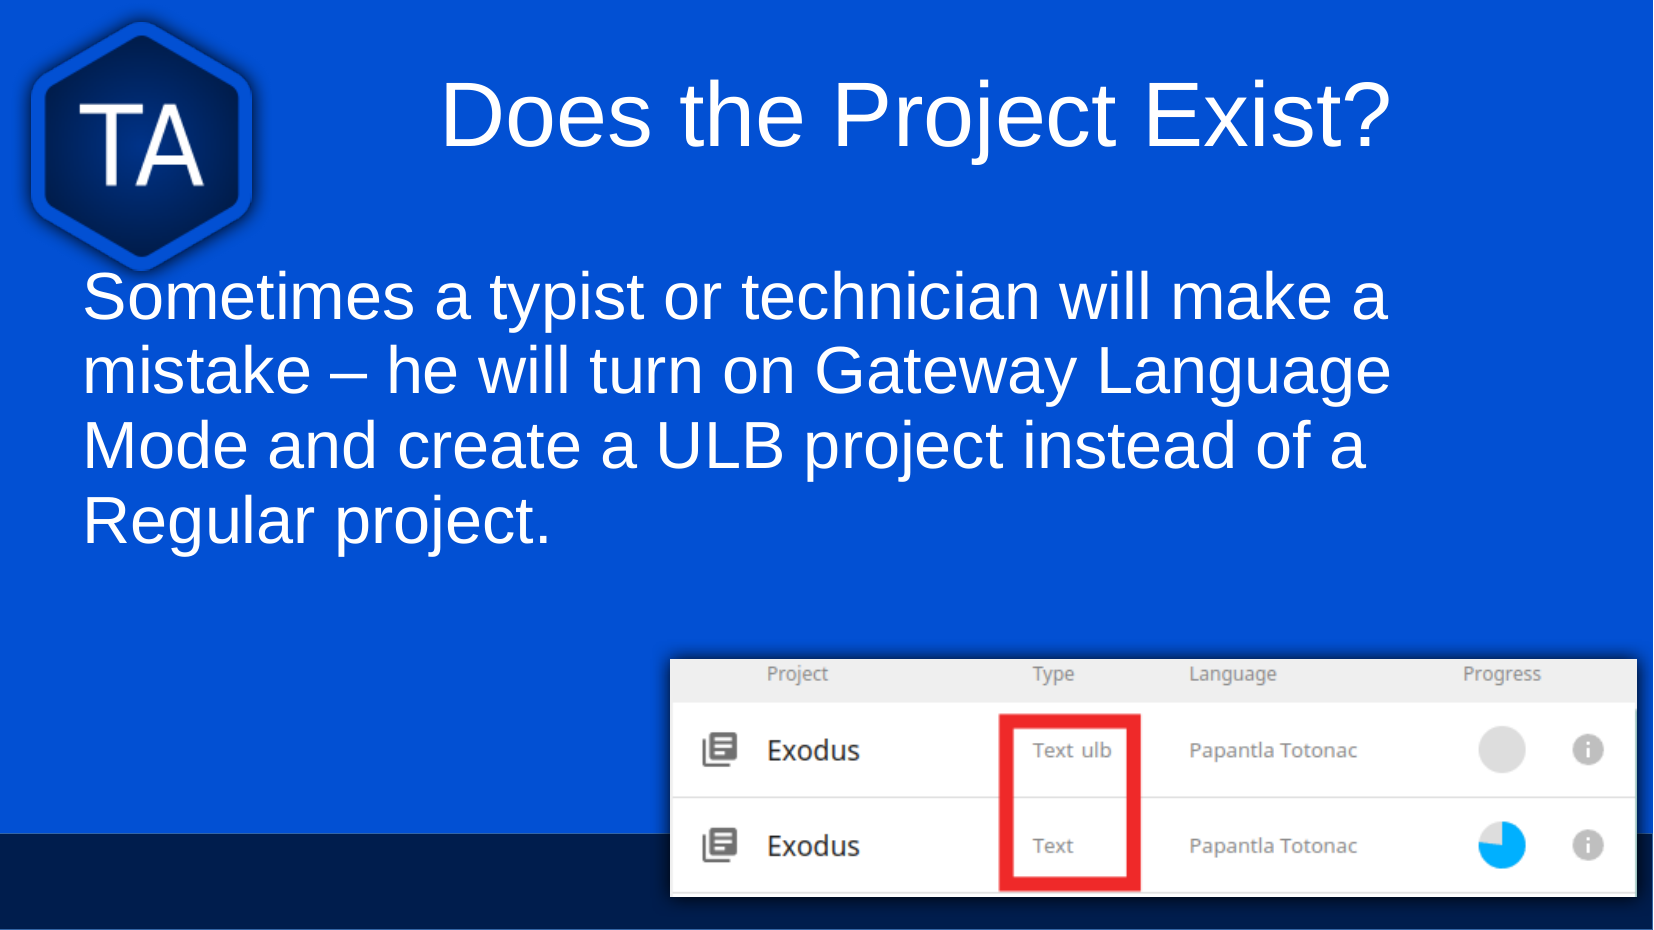

# Does the Project Exist?
Sometimes a typist or technician will make a mistake – he will turn on Gateway Language Mode and create a ULB project instead of a Regular project.